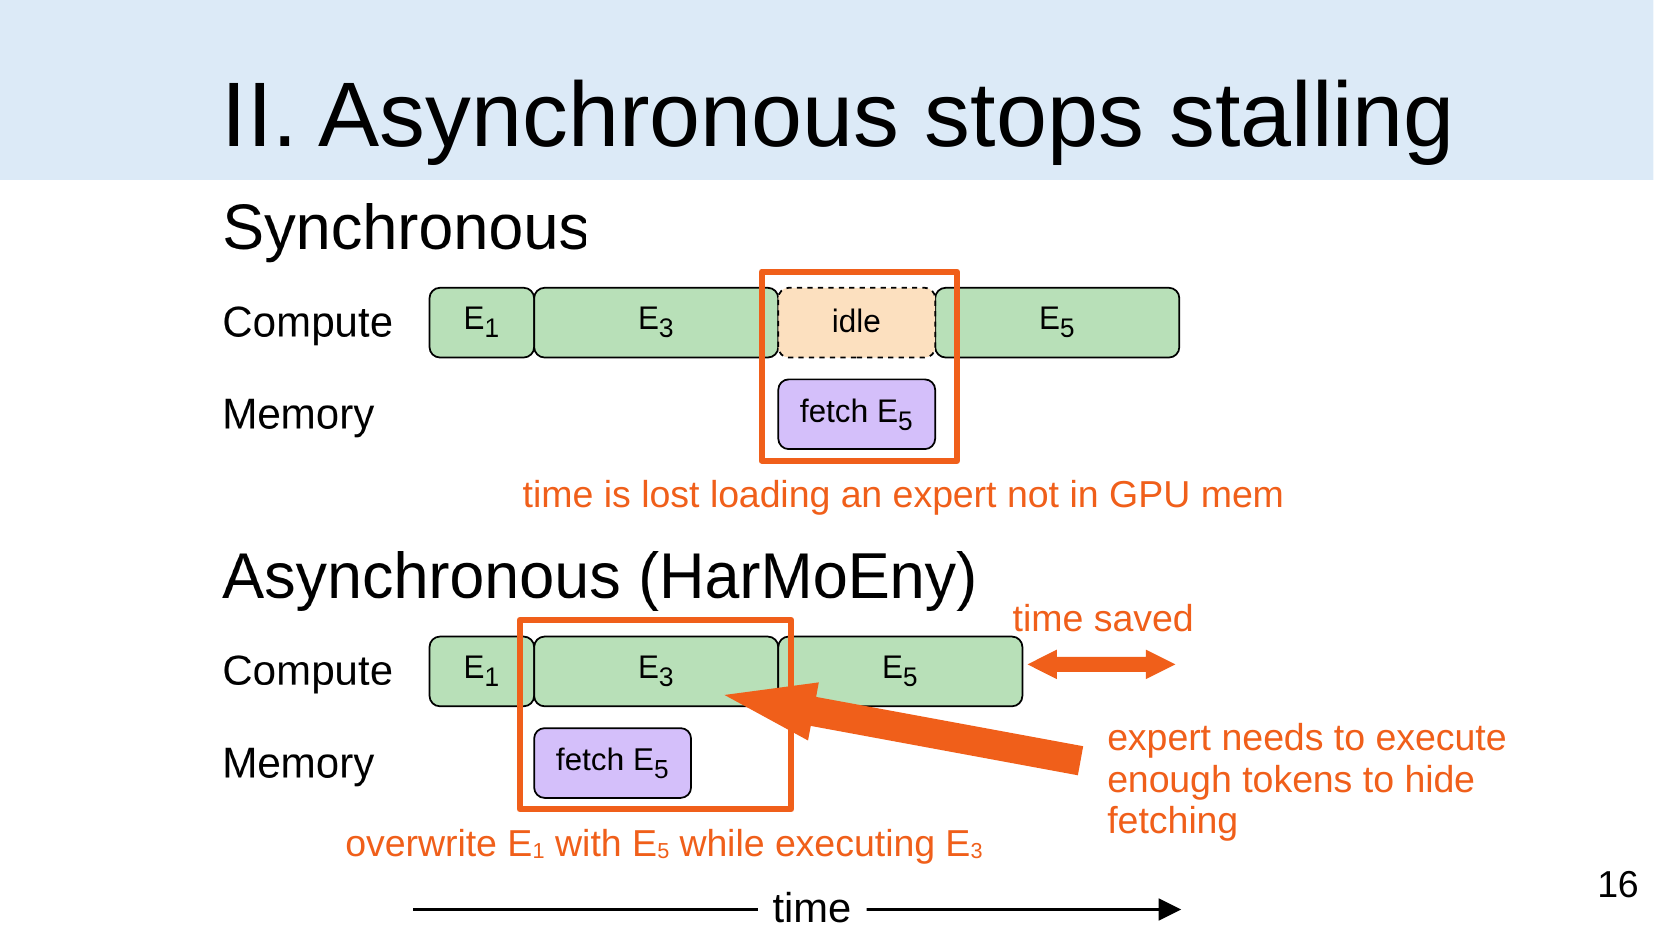

# II. Asynchronous stops stalling
time is lost loading an expert not in GPU mem
time saved
expert needs to execute enough tokens to hide fetching
overwrite E1 with E5 while executing E3
time